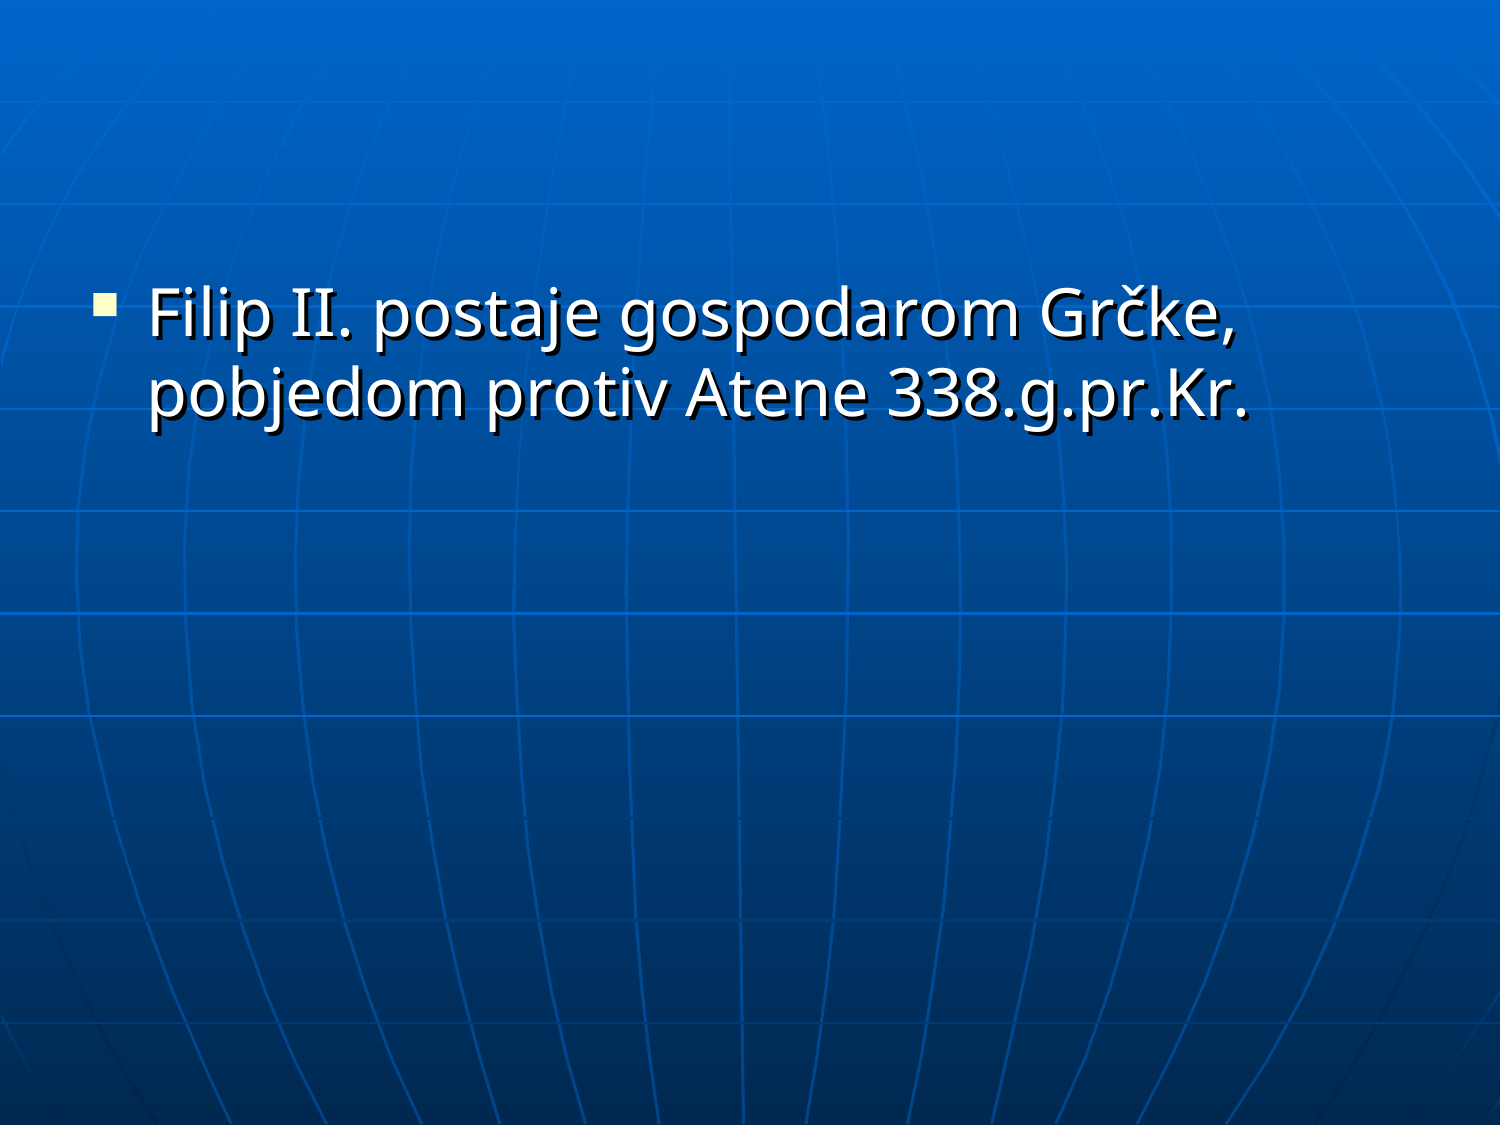

# Filip II. postaje gospodarom Grčke, pobjedom protiv Atene 338.g.pr.Kr.